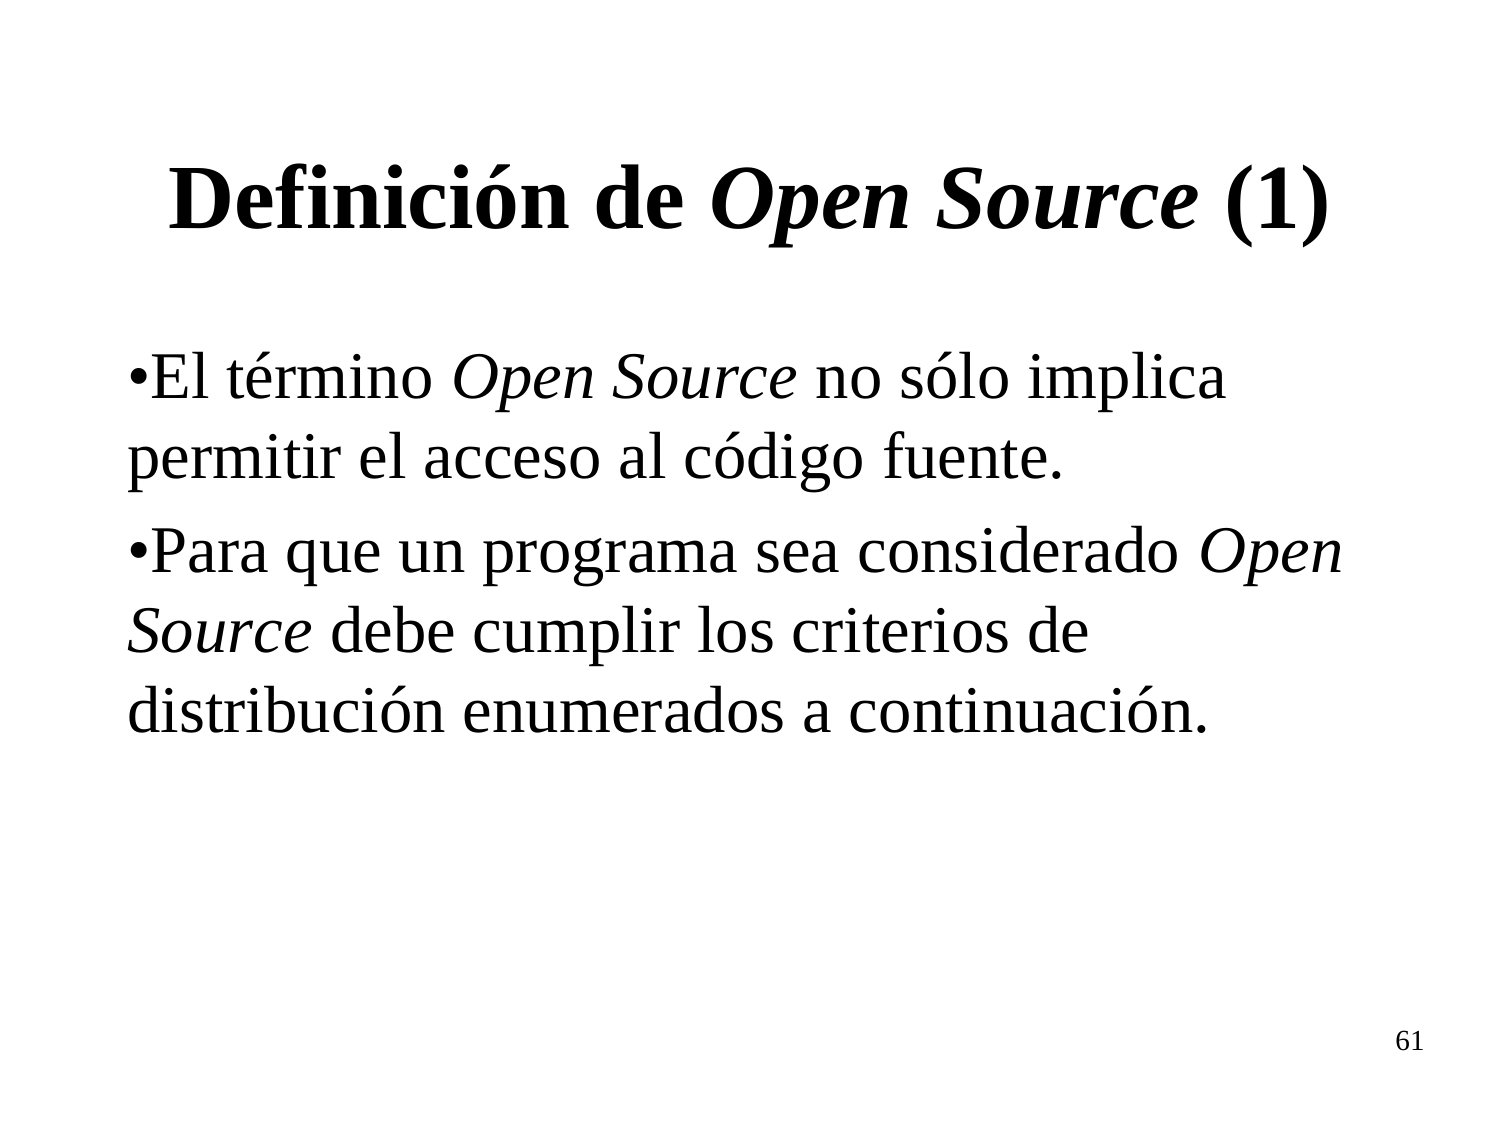

# Definición de Open Source (1)
El término Open Source no sólo implica permitir el acceso al código fuente.
Para que un programa sea considerado Open Source debe cumplir los criterios de distribución enumerados a continuación.
61